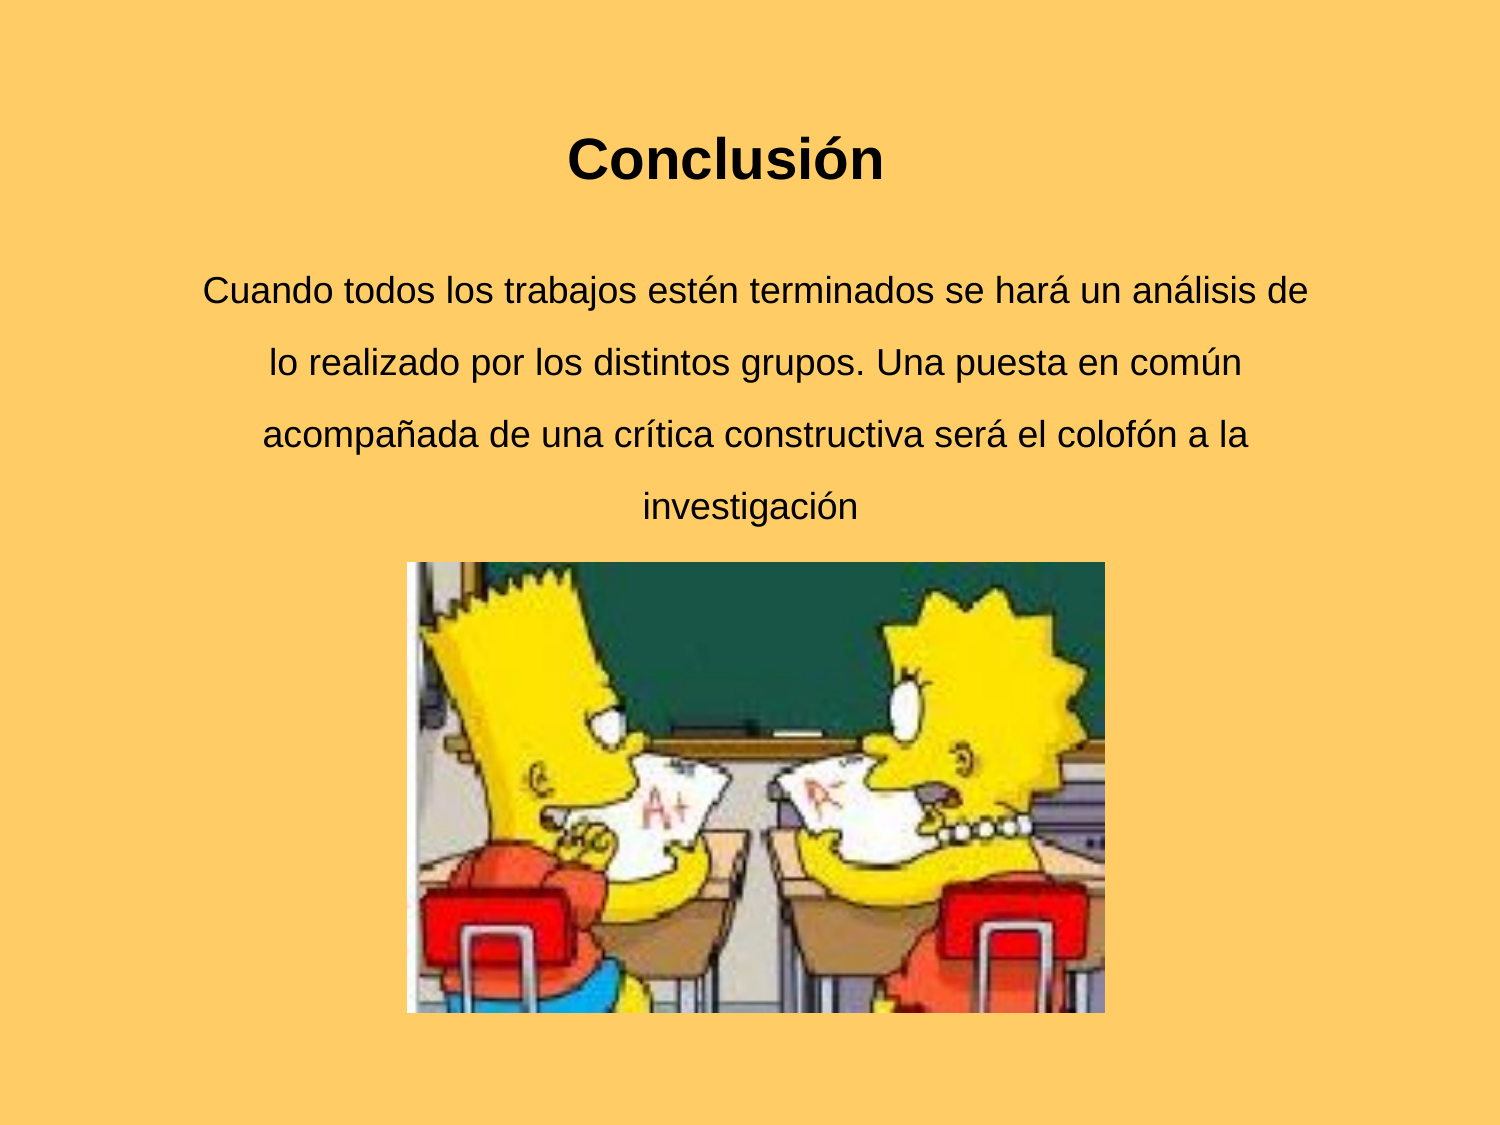

Conclusión
Cuando todos los trabajos estén terminados se hará un análisis de lo realizado por los distintos grupos. Una puesta en común acompañada de una crítica constructiva será el colofón a la investigación